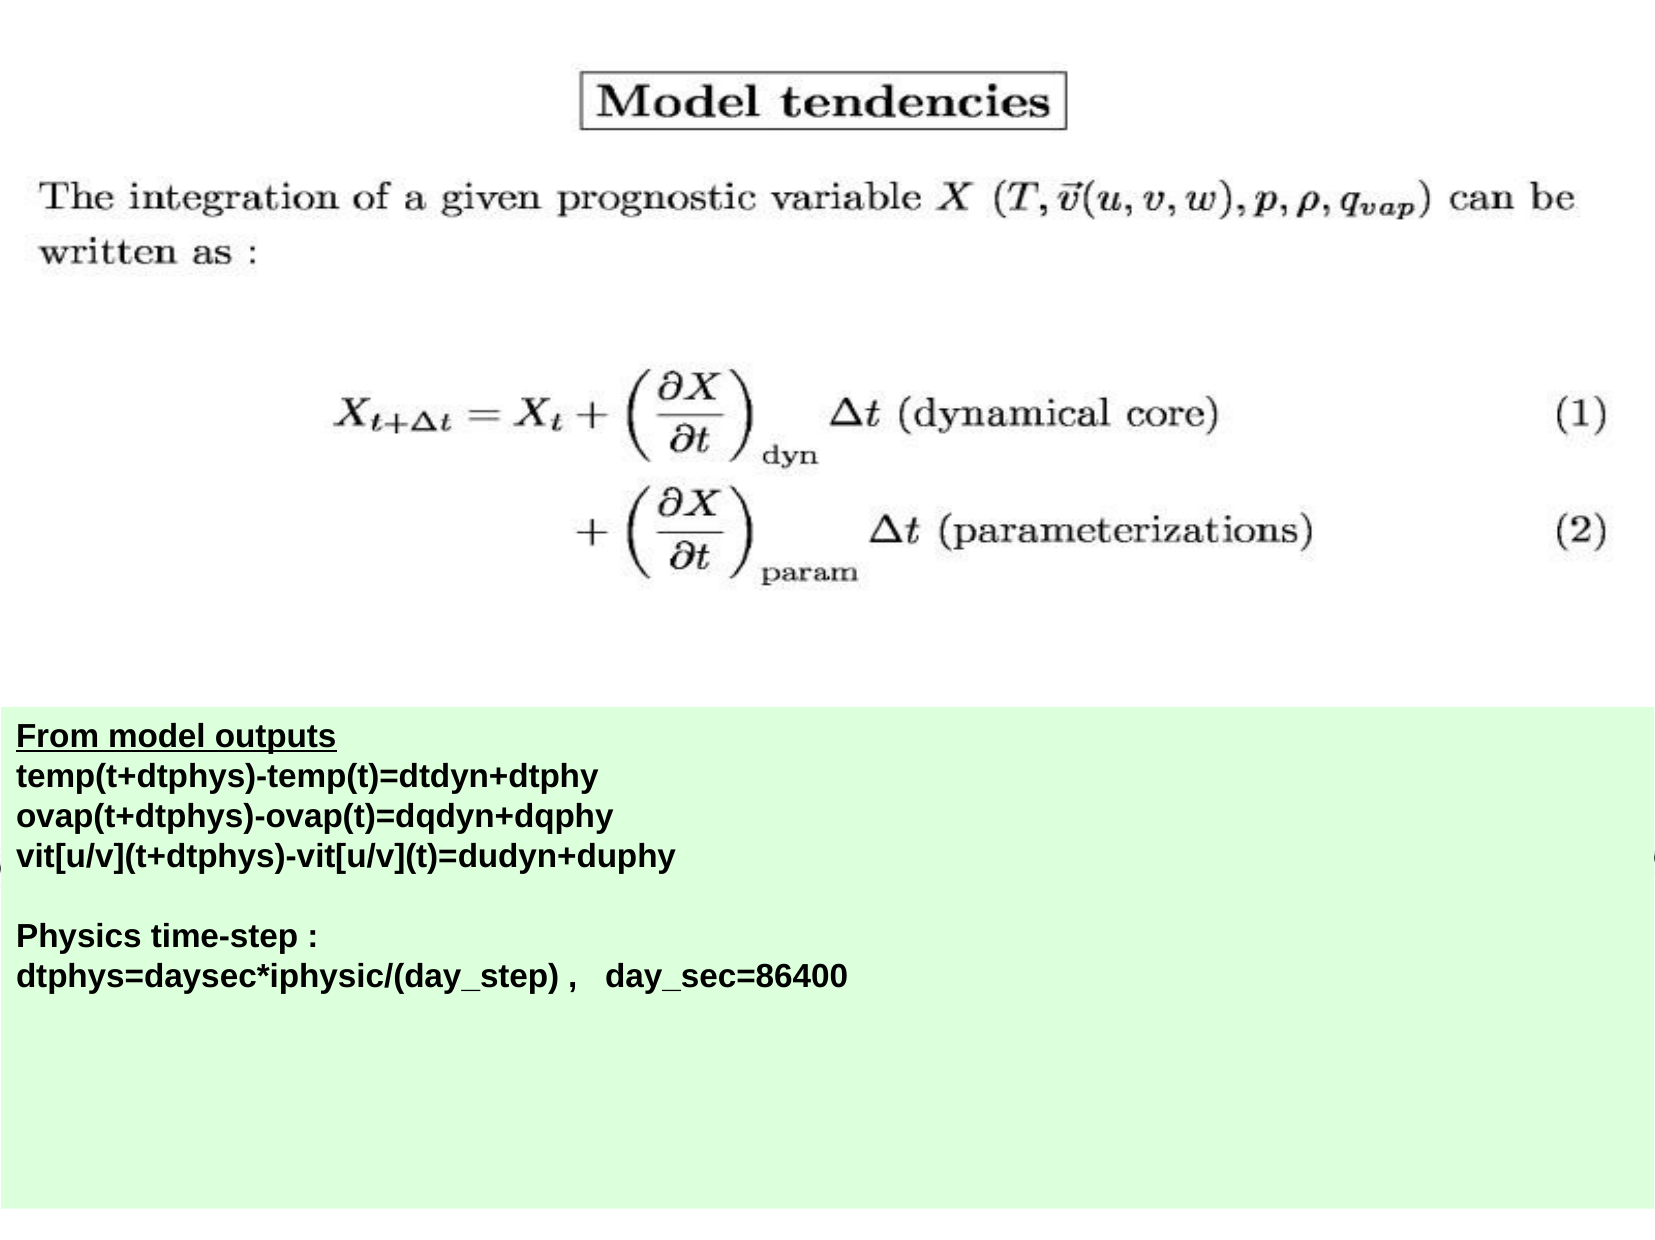

From model outputs
temp(t+dtphys)-temp(t)=dtdyn+dtphy
ovap(t+dtphys)-ovap(t)=dqdyn+dqphy
vit[u/v](t+dtphys)-vit[u/v](t)=dudyn+duphy
Physics time-step :
dtphys=daysec*iphysic/(day_step) , day_sec=86400